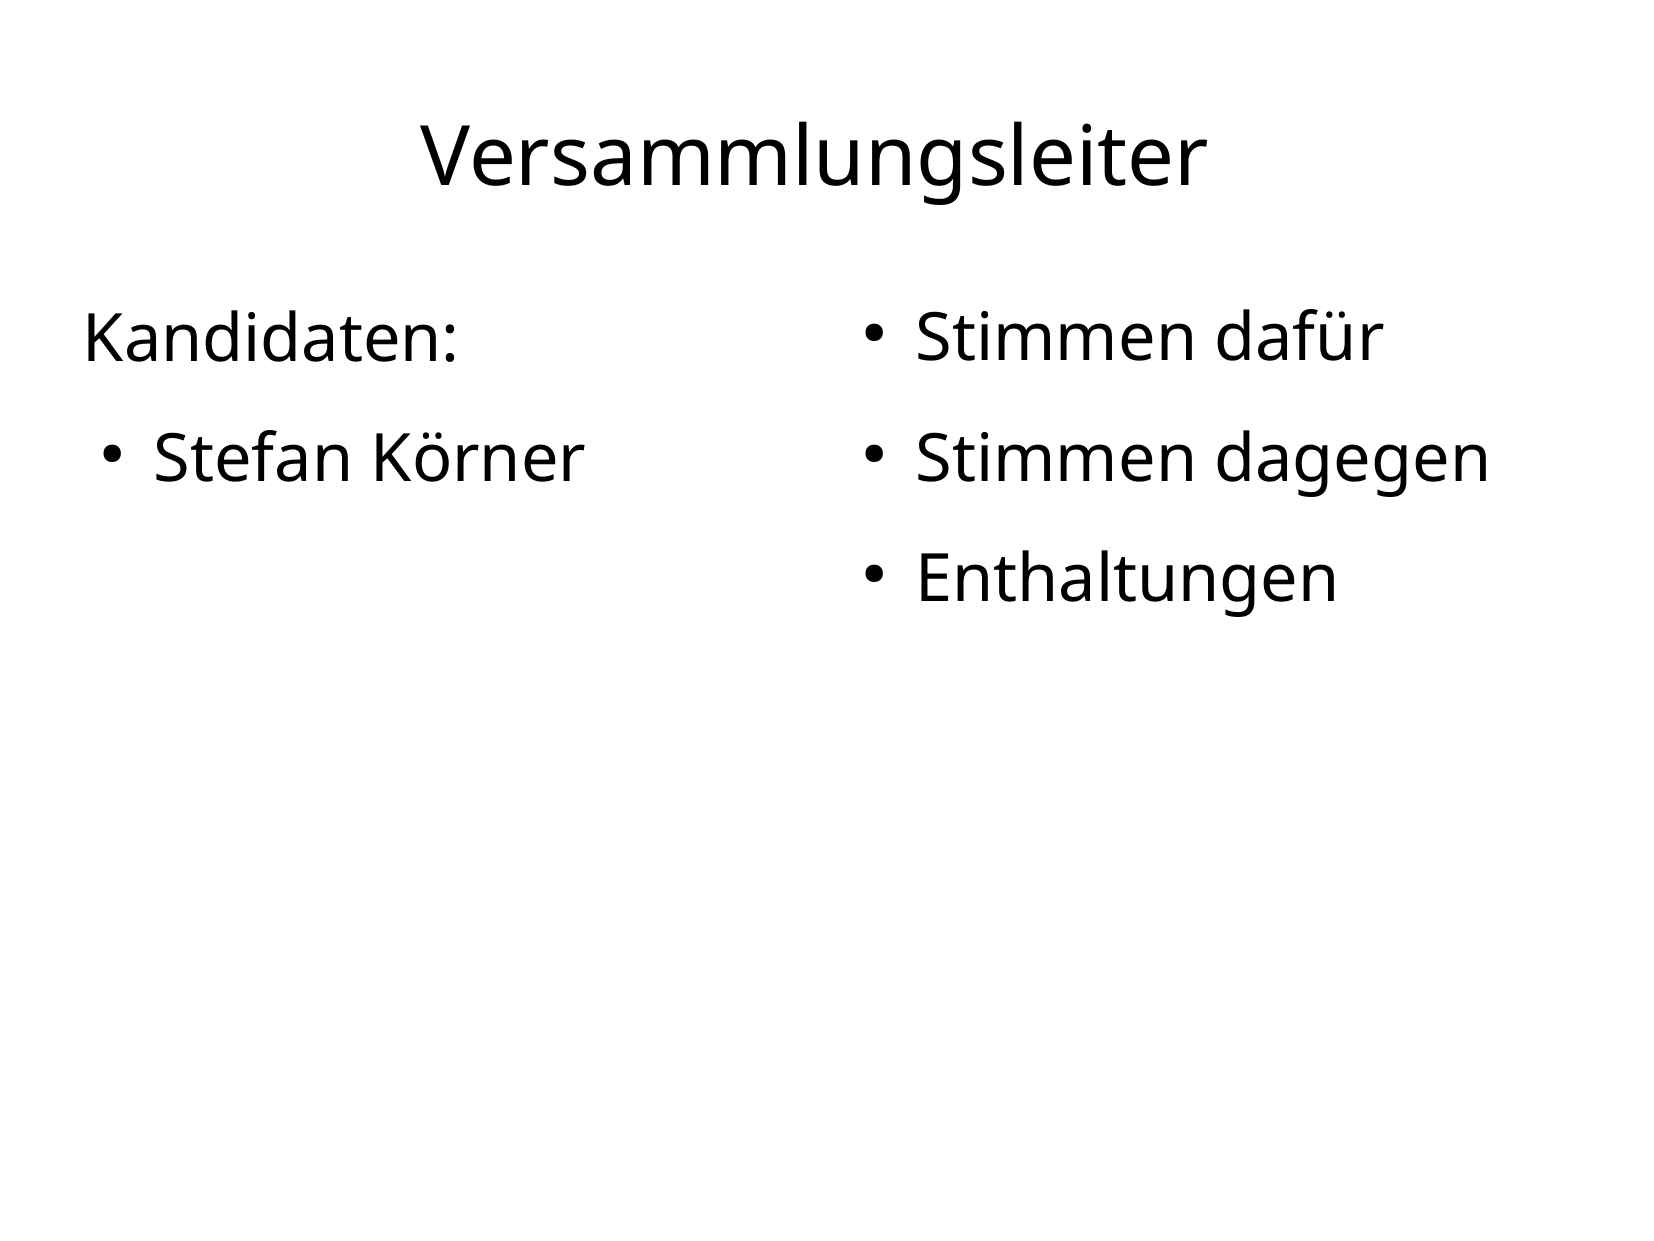

# Versammlungsleiter
Stimmen dafür
Stimmen dagegen
Enthaltungen
Kandidaten:
Stefan Körner